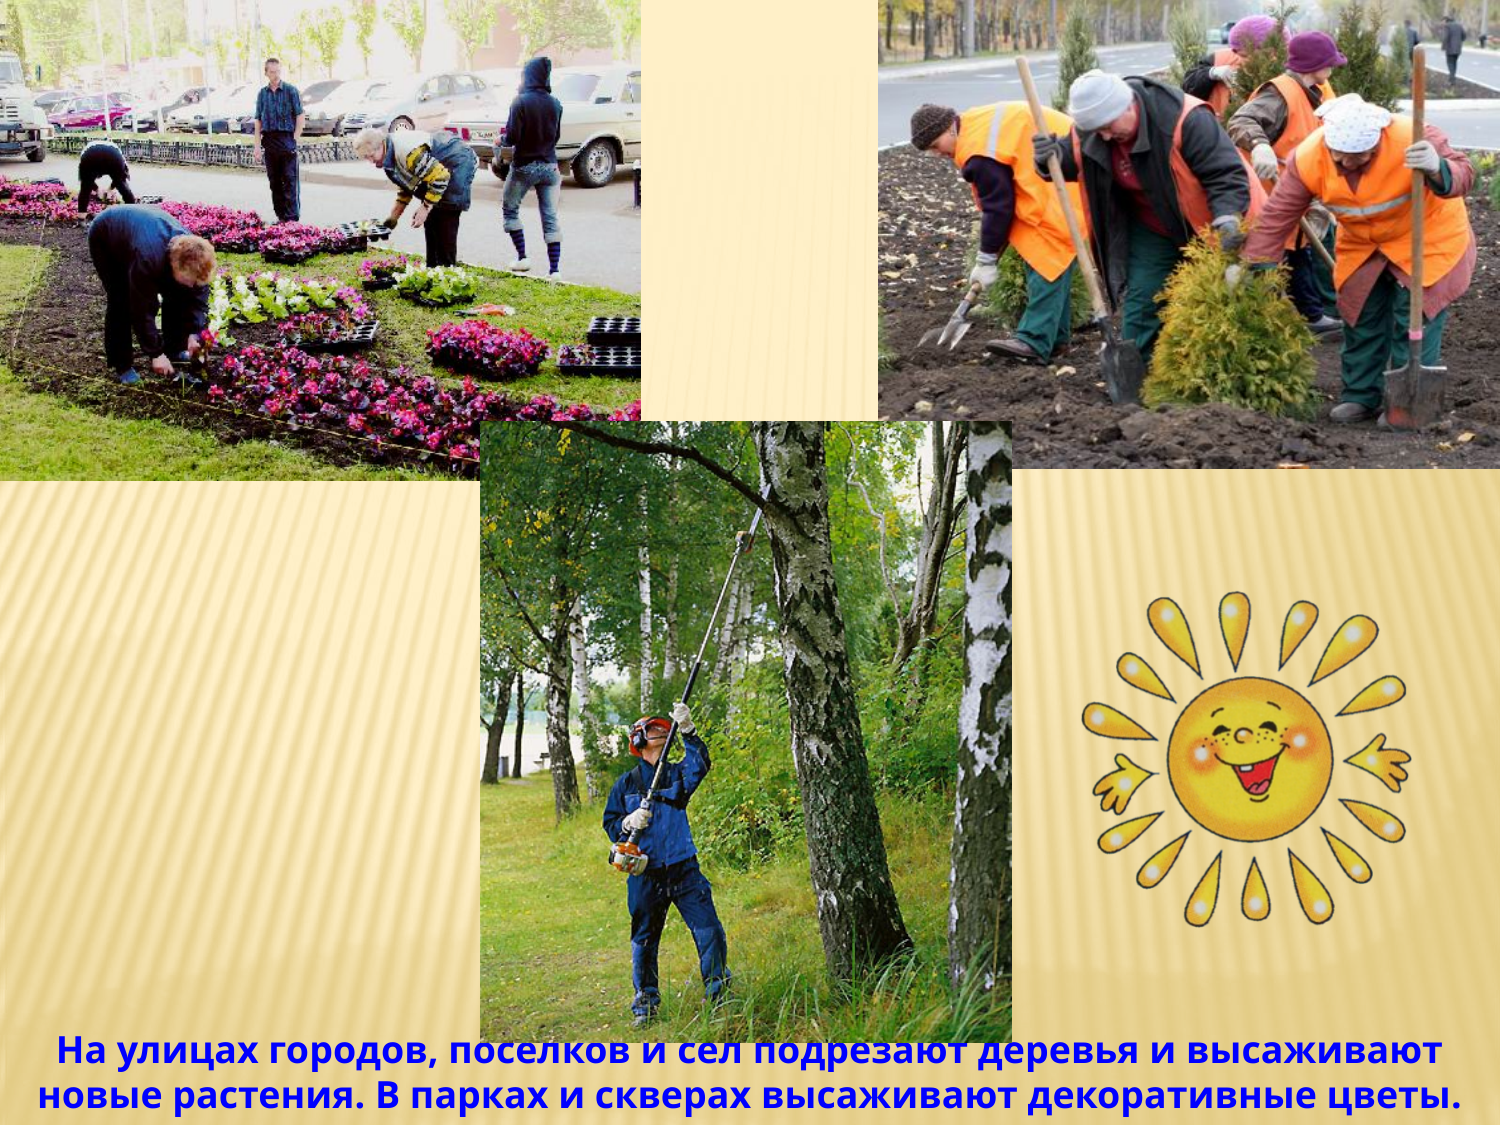

На улицах городов, поселков и сел подрезают деревья и высаживают новые растения. В парках и скверах высаживают декоративные цветы.